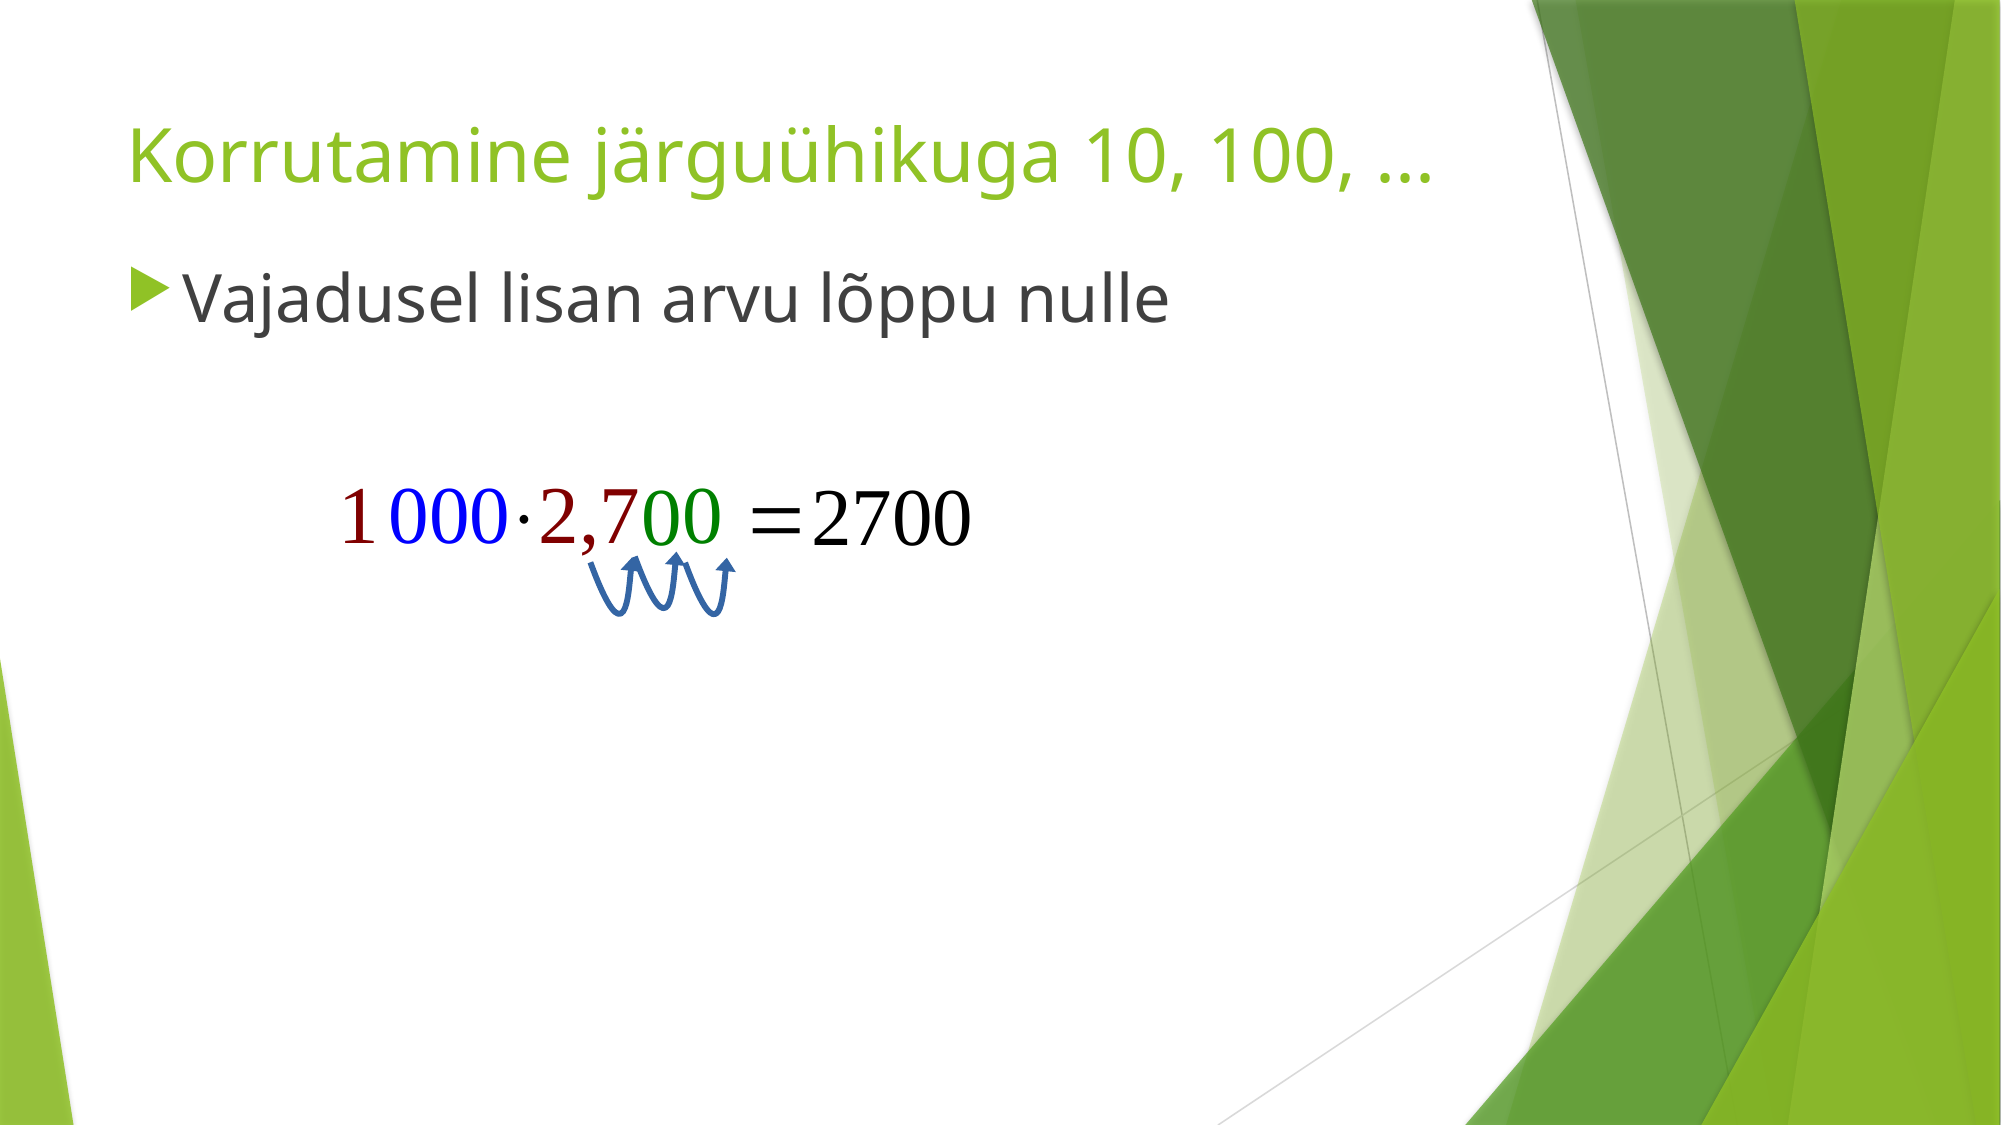

# Korrutamine järguühikuga 10, 100, ...
Vajadusel lisan arvu lõppu nulle